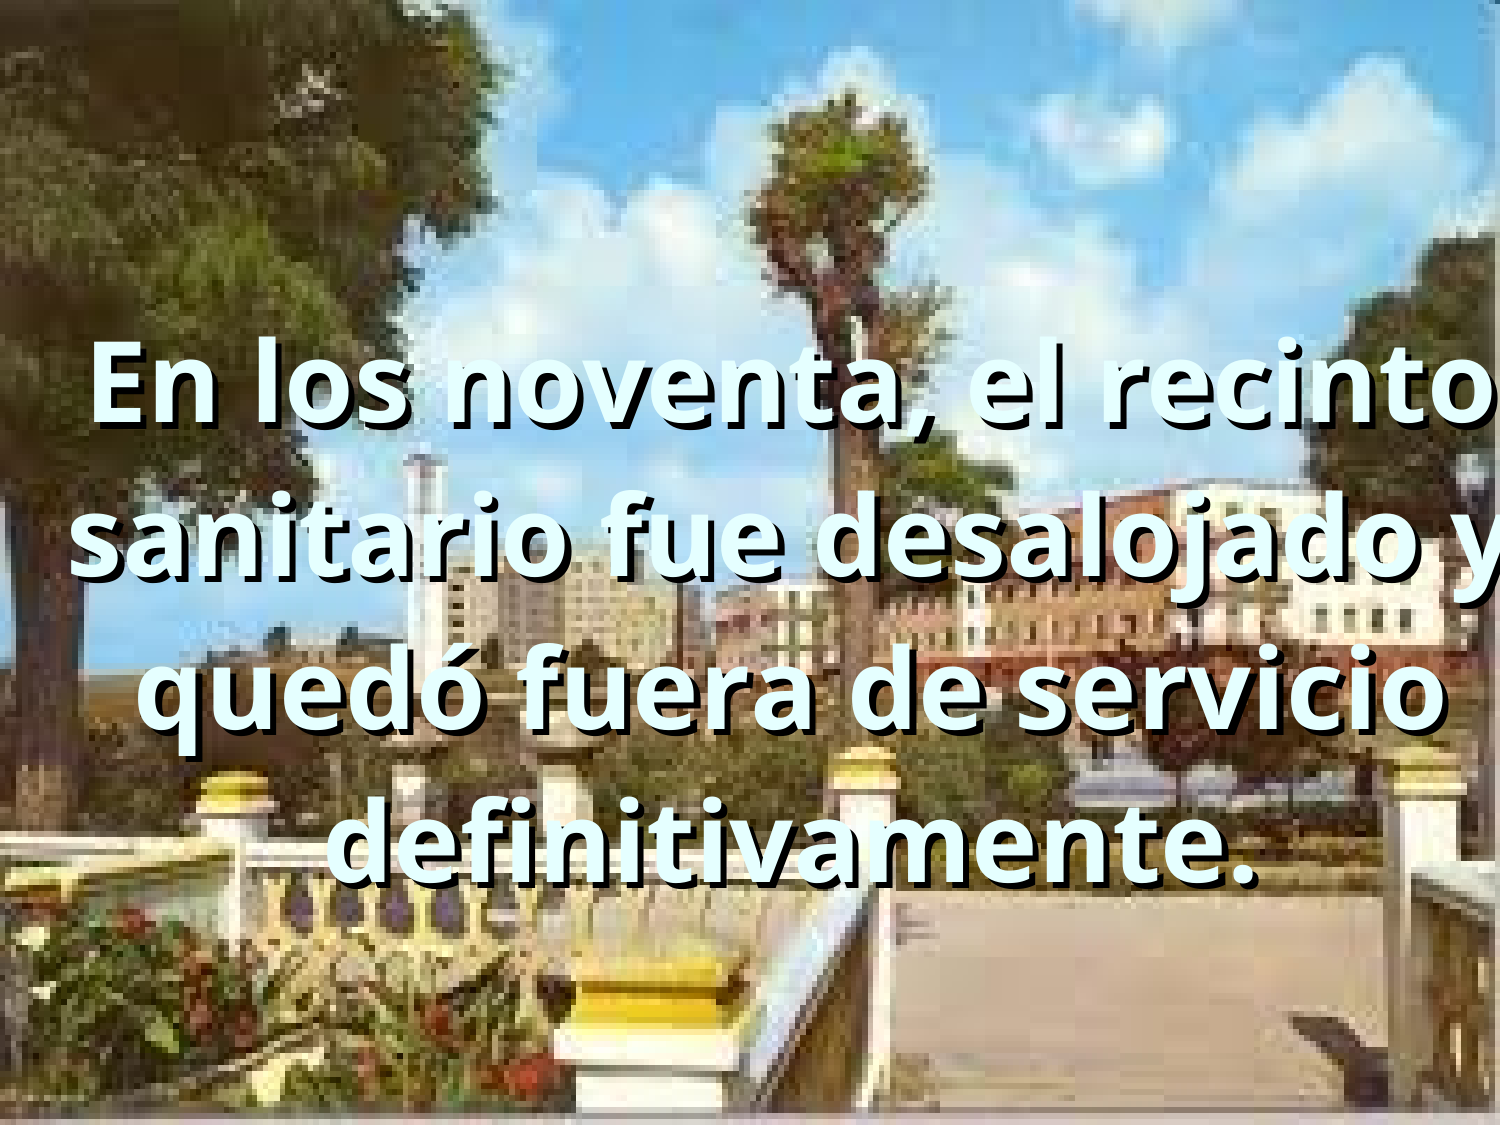

# En los noventa, el recinto sanitario fue desalojado y quedó fuera de servicio definitivamente.